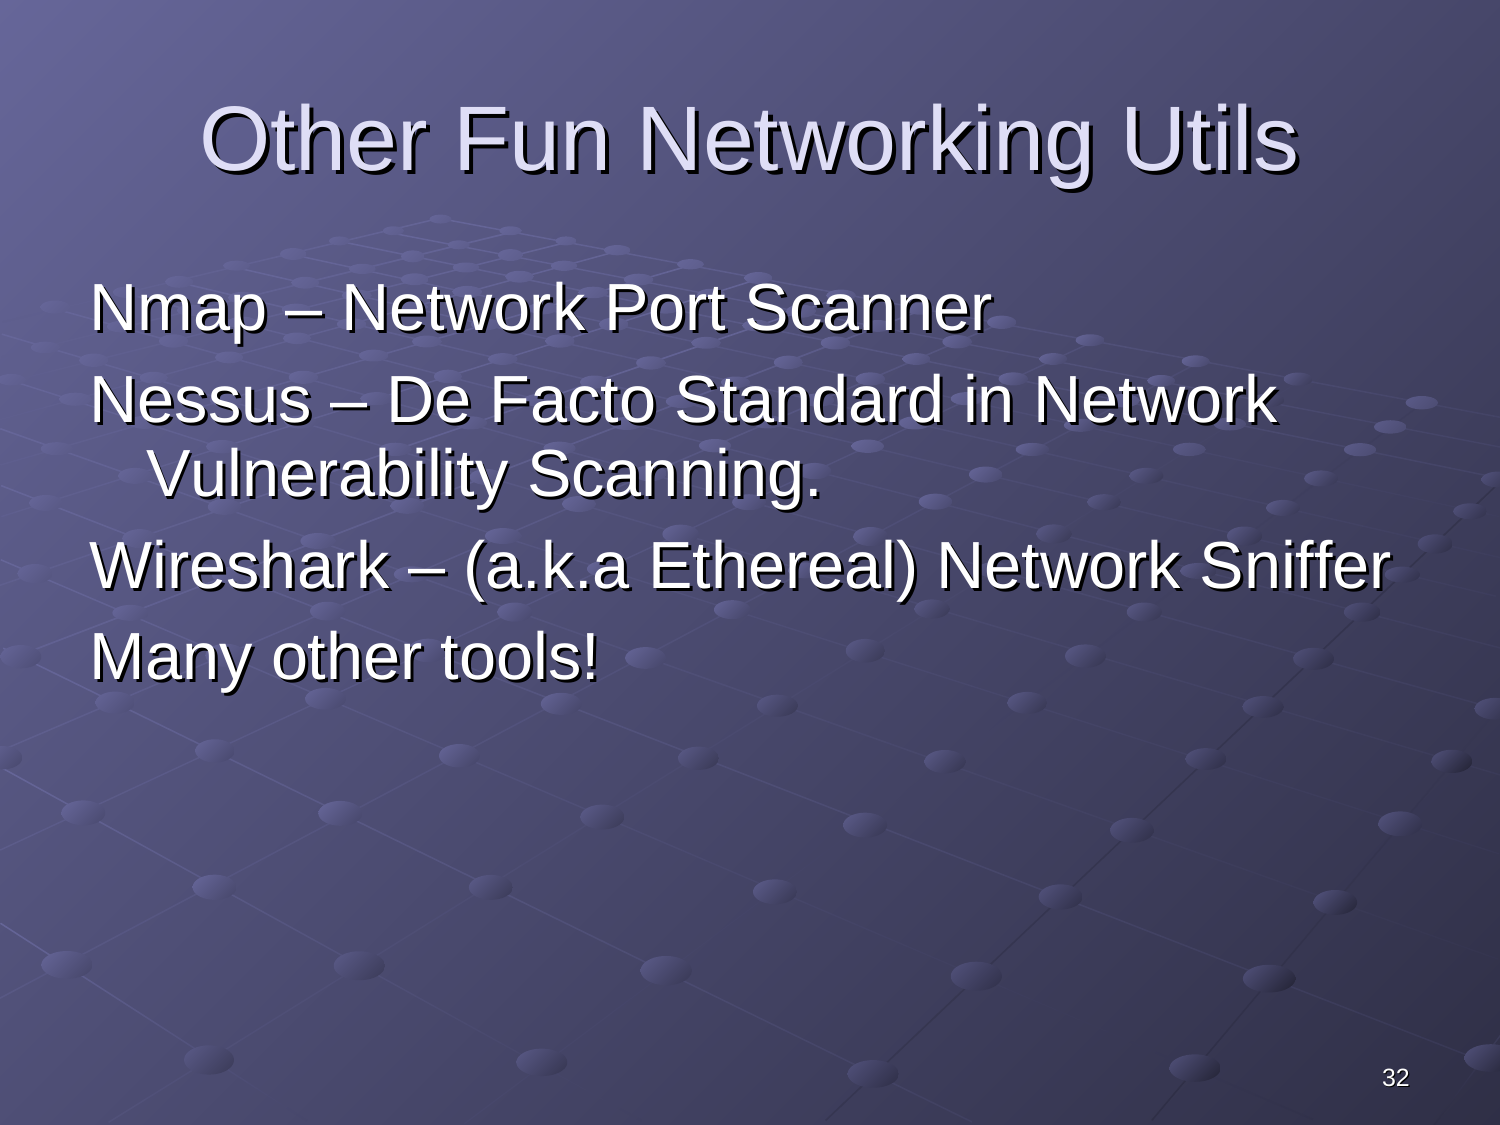

# Other Fun Networking Utils
Nmap – Network Port Scanner
Nessus – De Facto Standard in Network Vulnerability Scanning.
Wireshark – (a.k.a Ethereal) Network Sniffer
Many other tools!
32